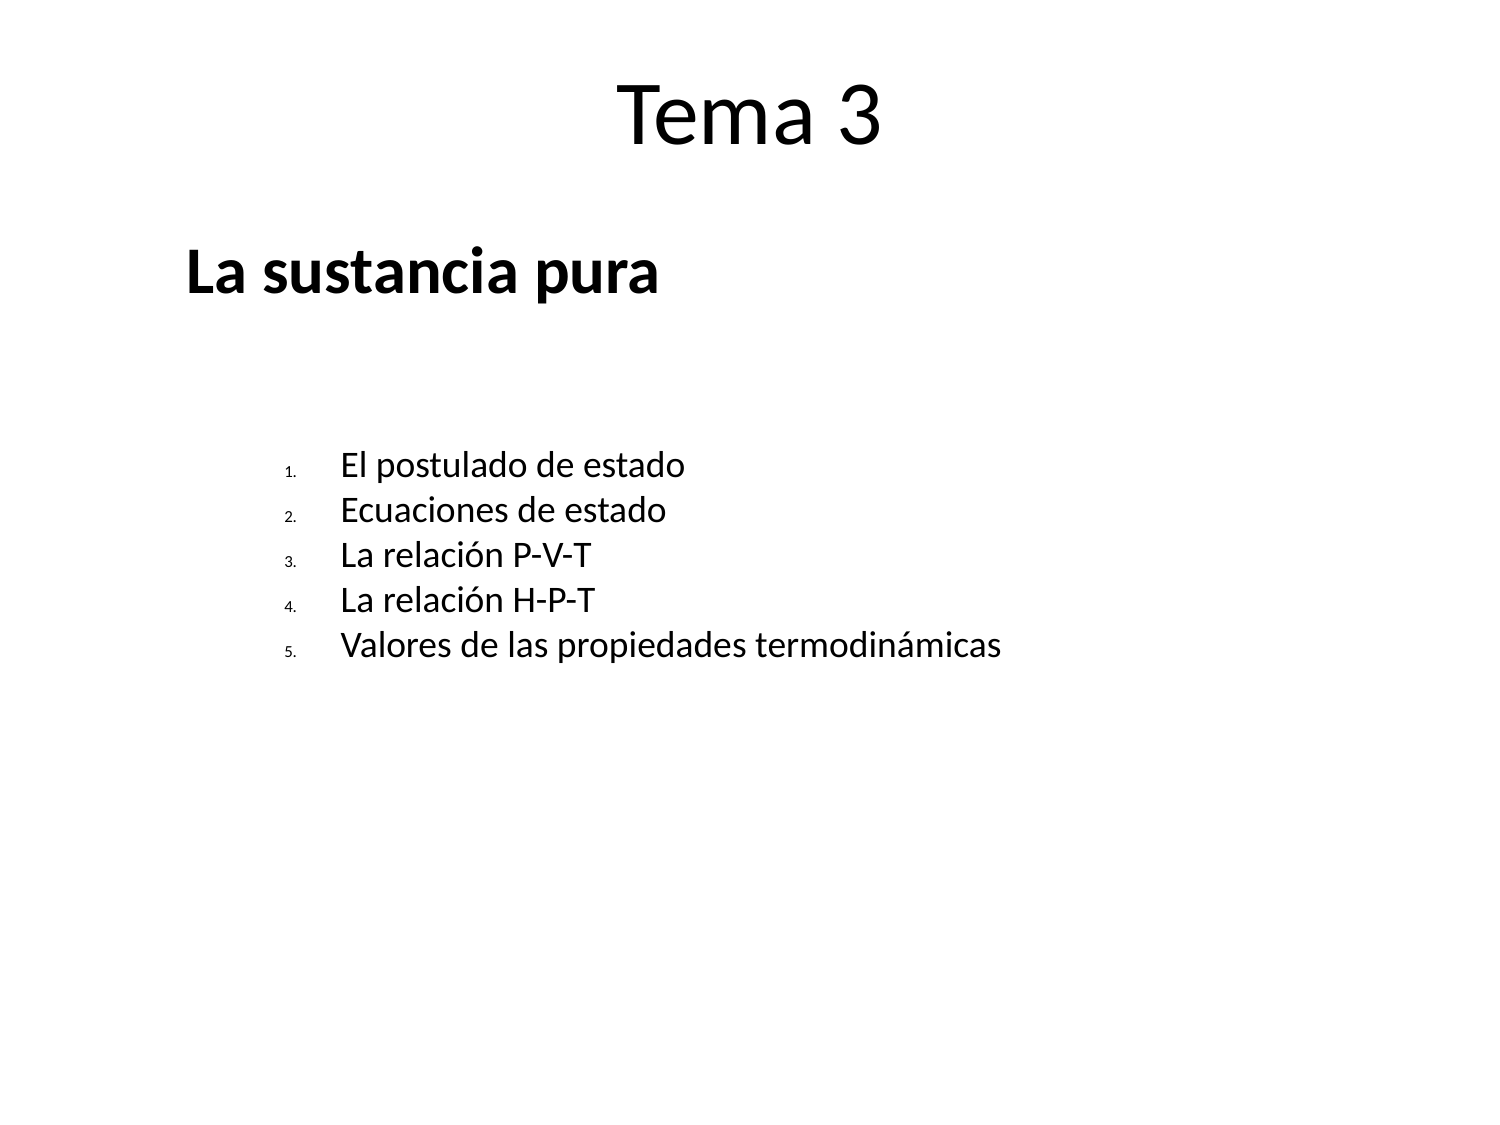

# Tema 3
La sustancia pura
El postulado de estado
Ecuaciones de estado
La relación P-V-T
La relación H-P-T
Valores de las propiedades termodinámicas